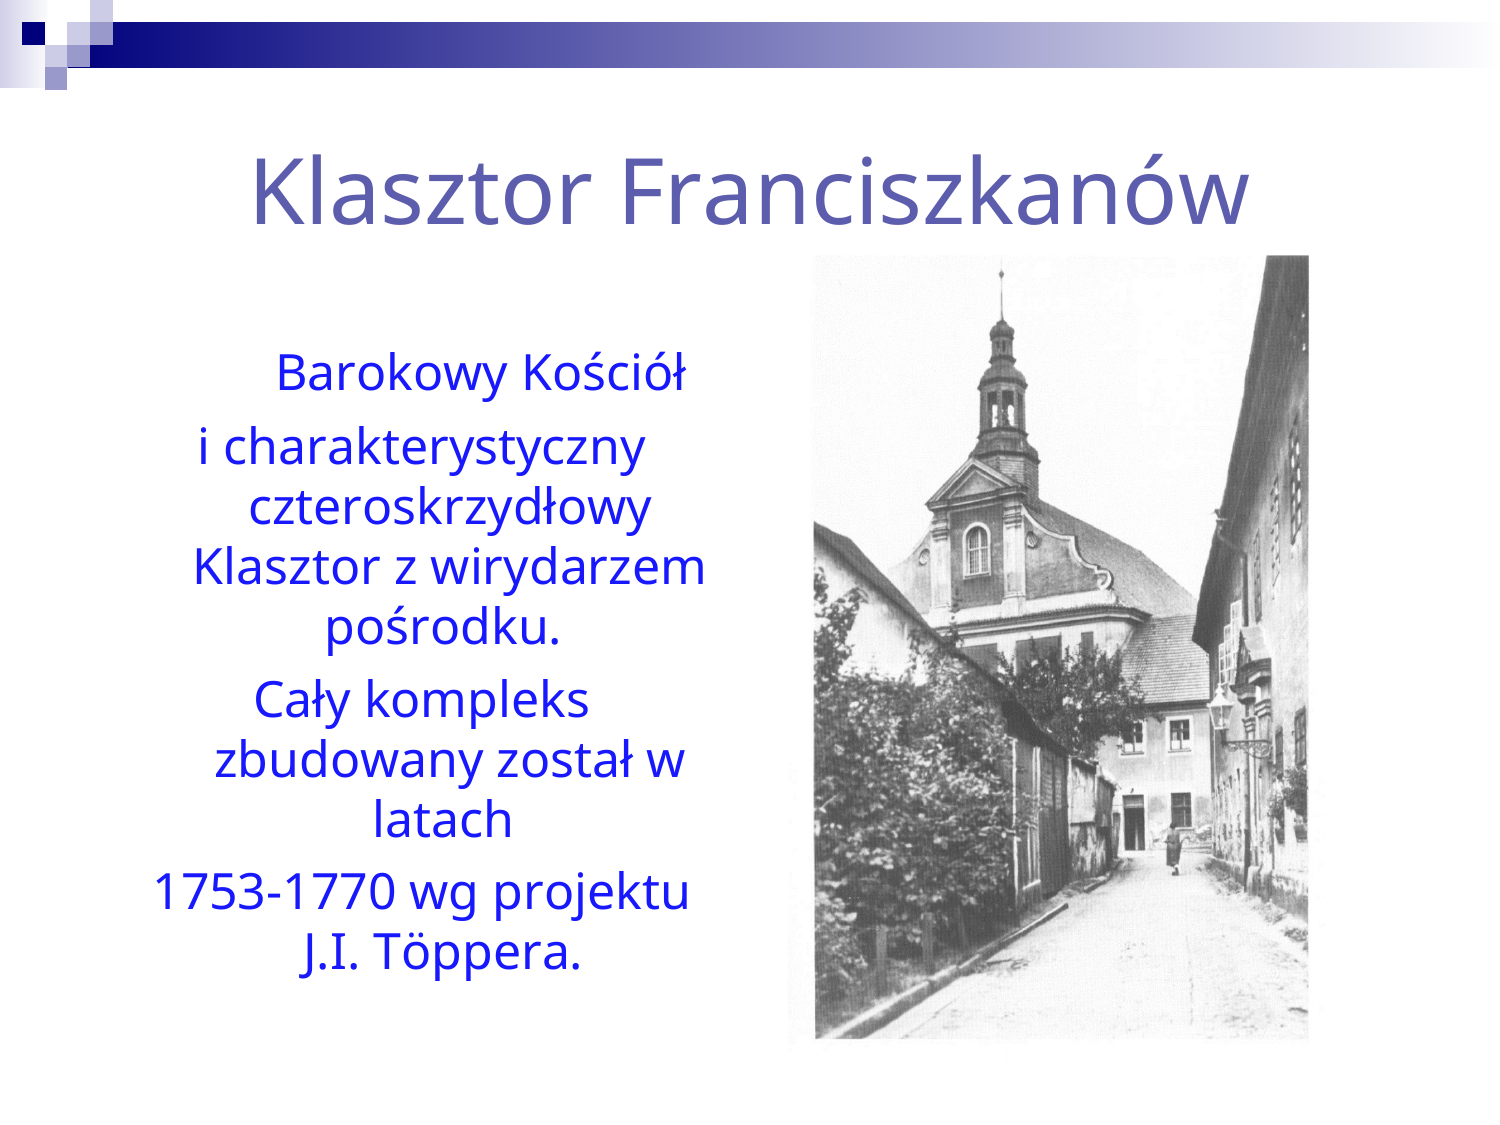

# Klasztor Franciszkanów
	Barokowy Kościół
i charakterystyczny czteroskrzydłowy Klasztor z wirydarzem pośrodku.
Cały kompleks zbudowany został w latach
1753-1770 wg projektu J.I. Töppera.